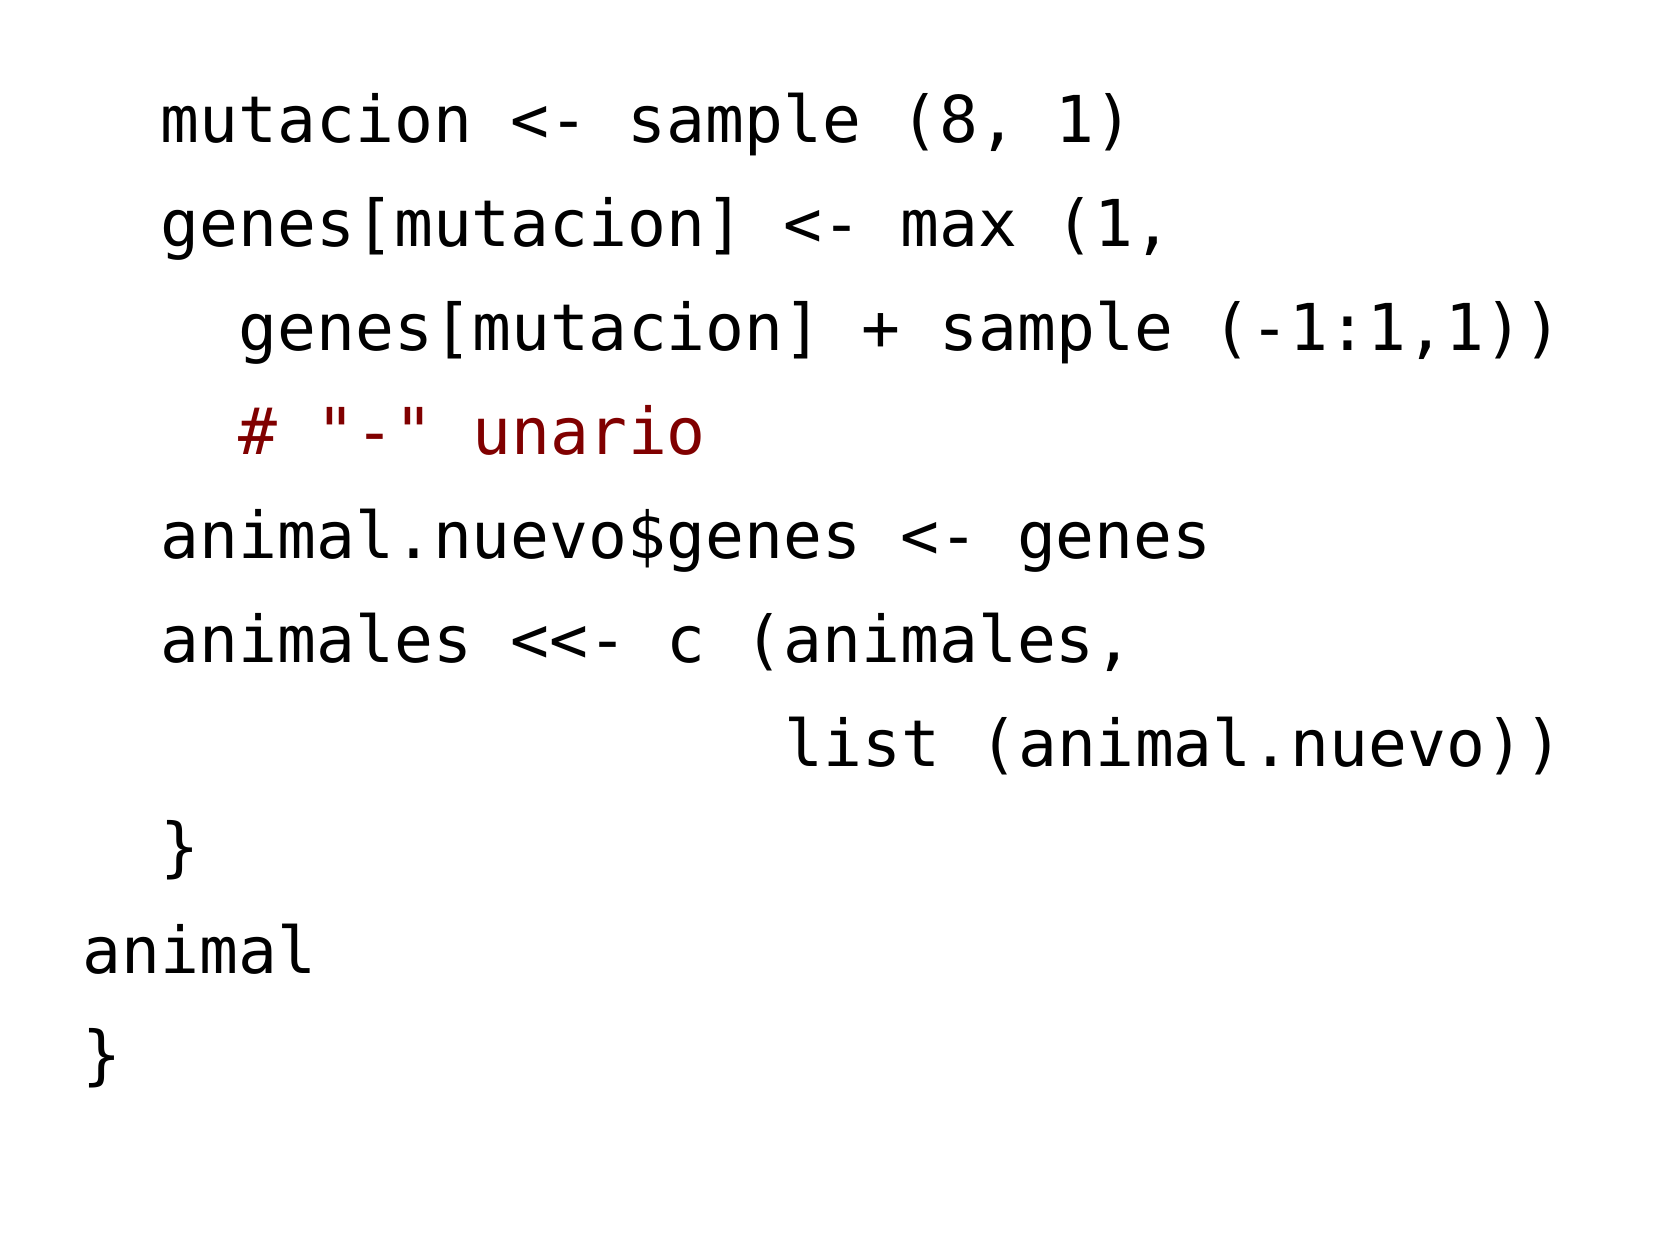

# mutacion <- sample (8, 1)
 genes[mutacion] <- max (1,
 genes[mutacion] + sample (-1:1,1))
 # "-" unario
 animal.nuevo$genes <- genes
 animales <<- c (animales,
 list (animal.nuevo))
 }
animal
}